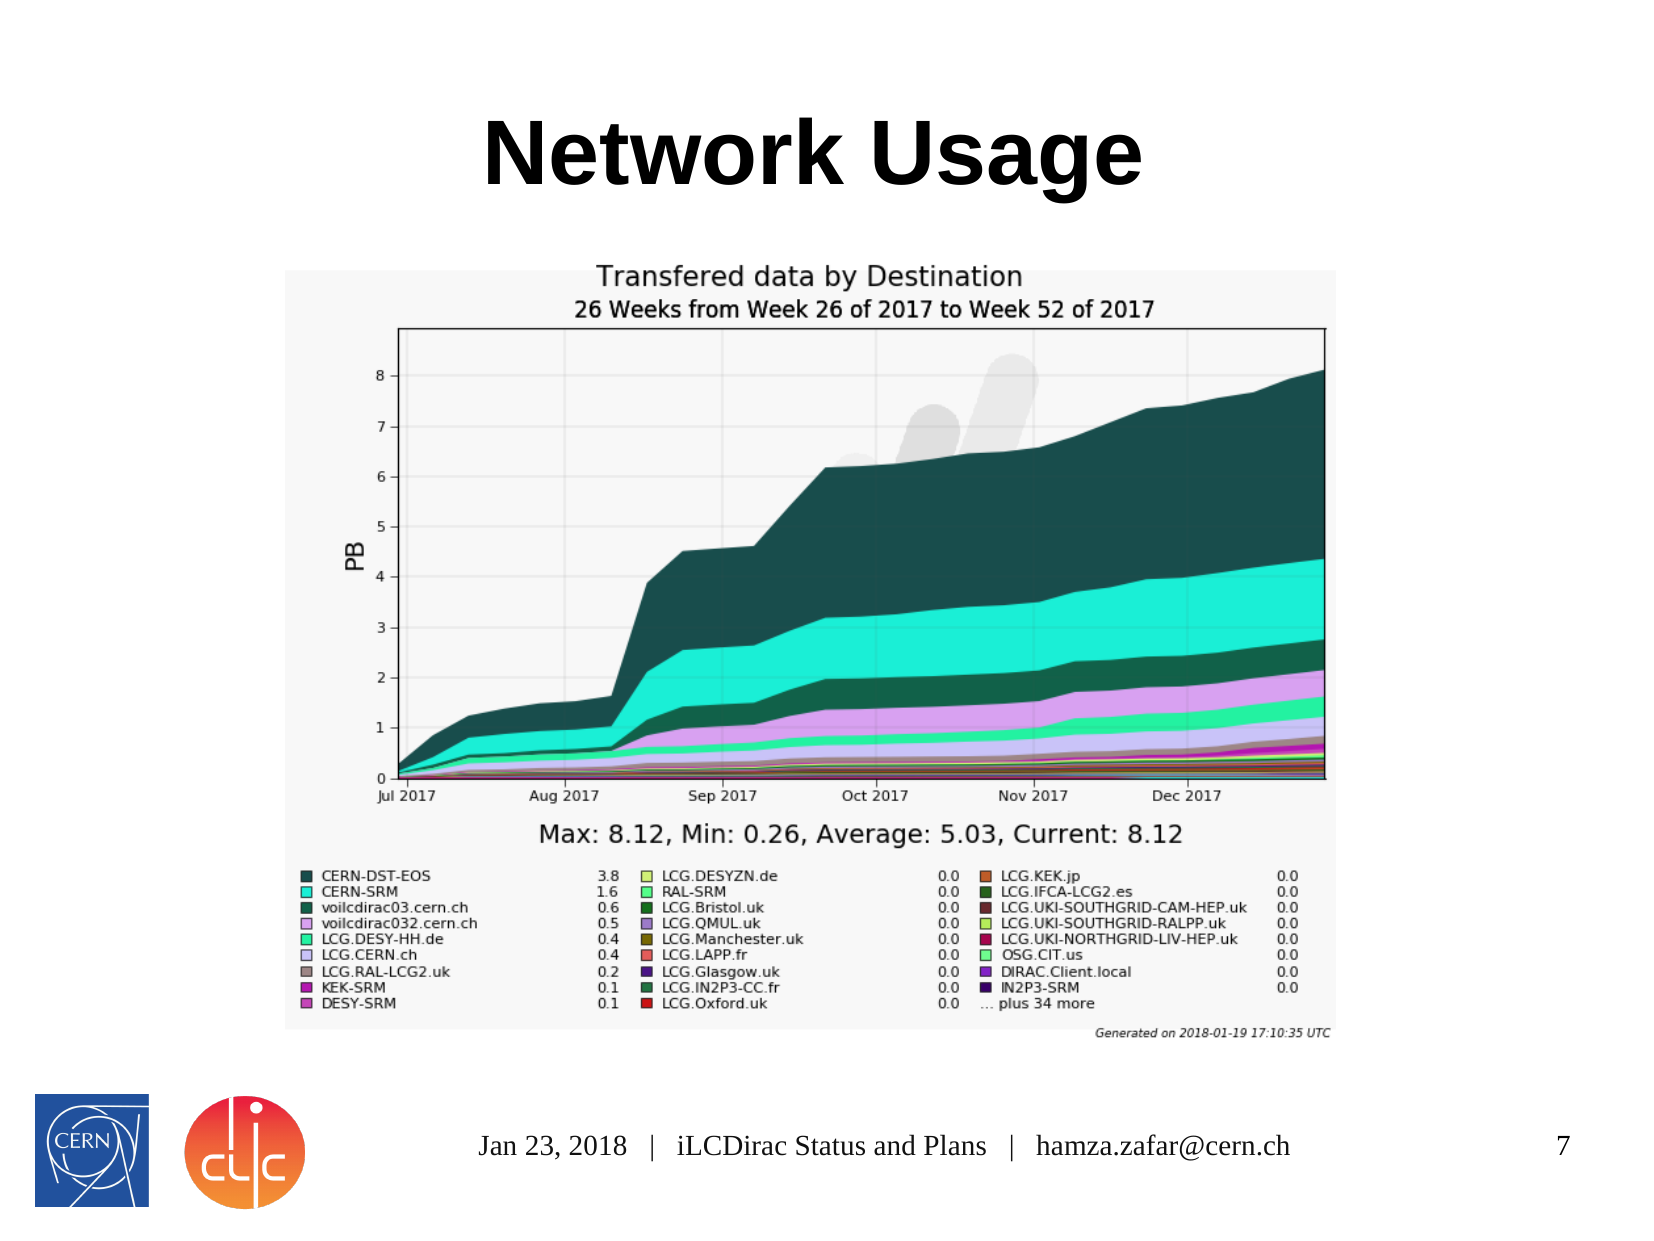

# Network Usage
Jan 23, 2018 | iLCDirac Status and Plans | hamza.zafar@cern.ch
7